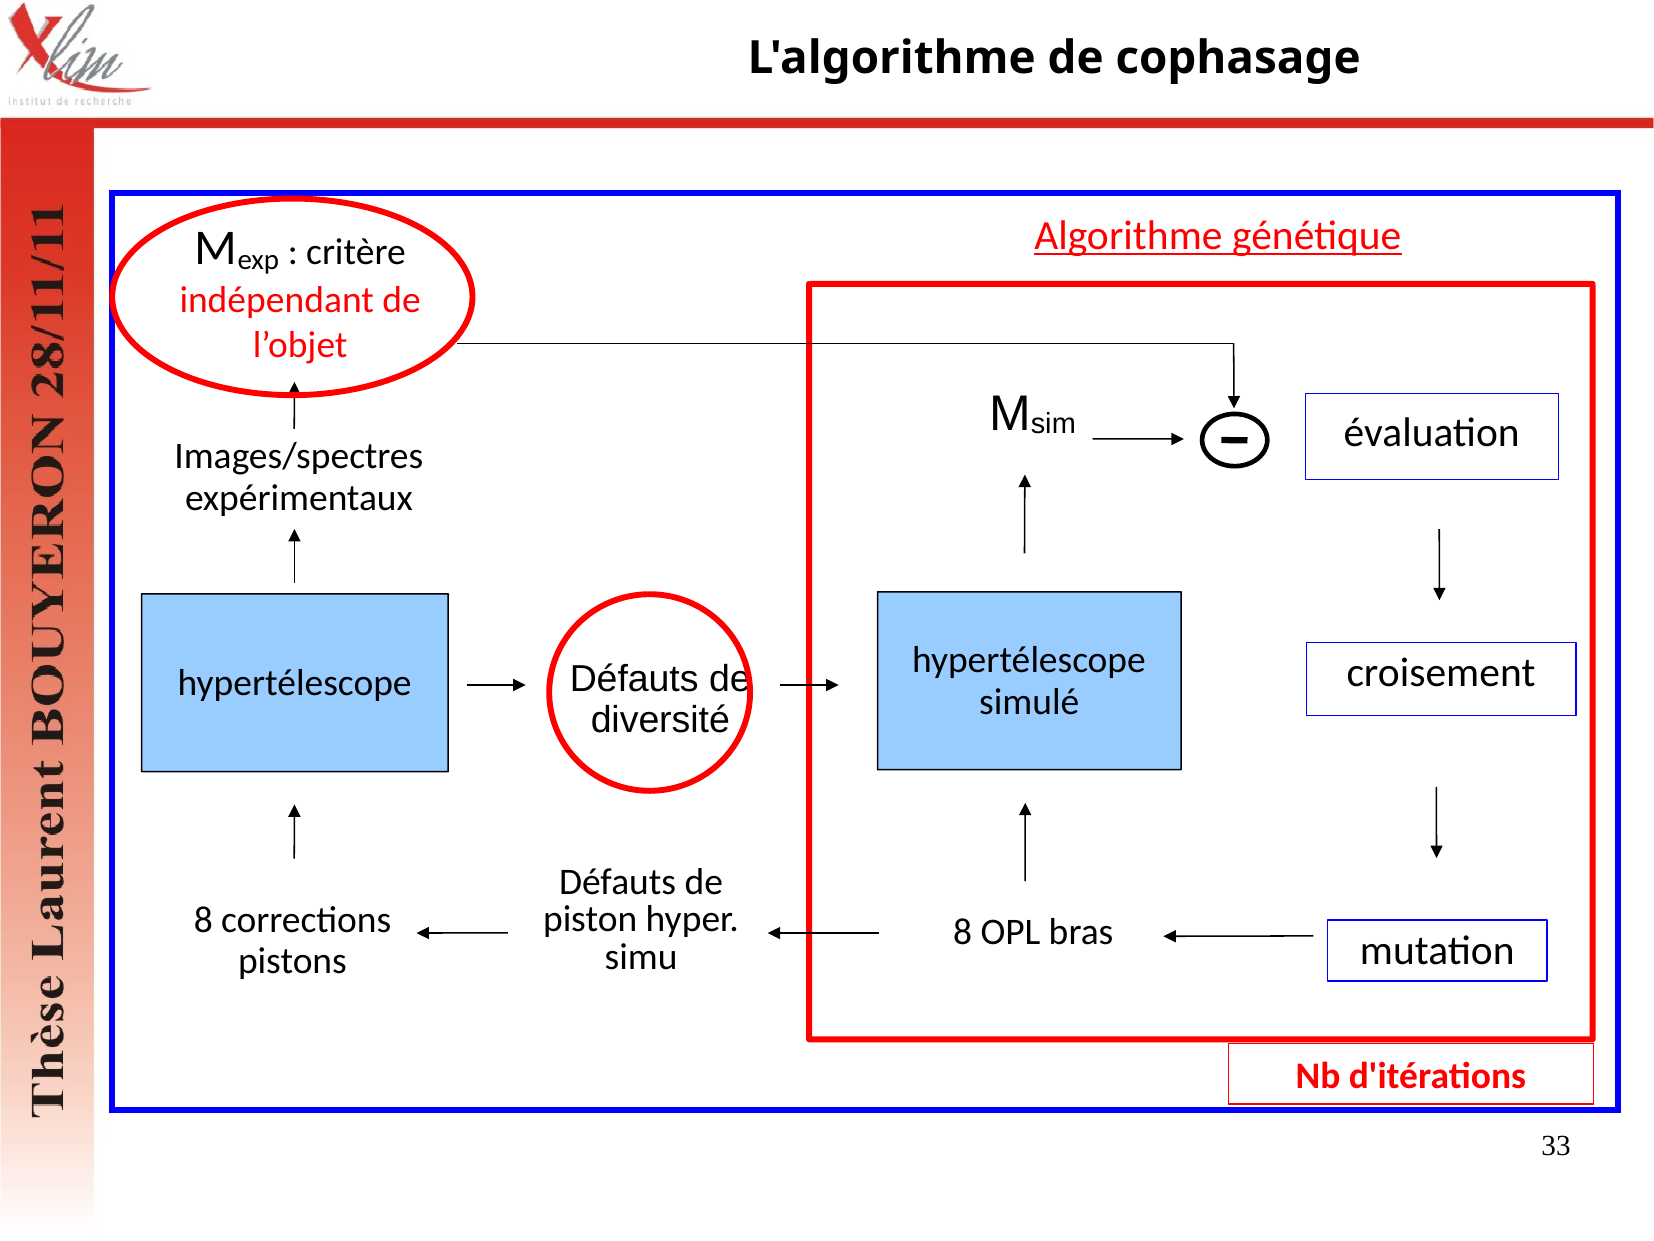

L'algorithme de cophasage
Algorithme génétique
Mexp : critère indépendant de l’objet
Msim
évaluation
Images/spectres
expérimentaux
hypertélescope
simulé
hypertélescope
croisement
Défauts de diversité
Défauts de piston hyper. simu
8 corrections
pistons
8 OPL bras
mutation
Nb d'itérations
33